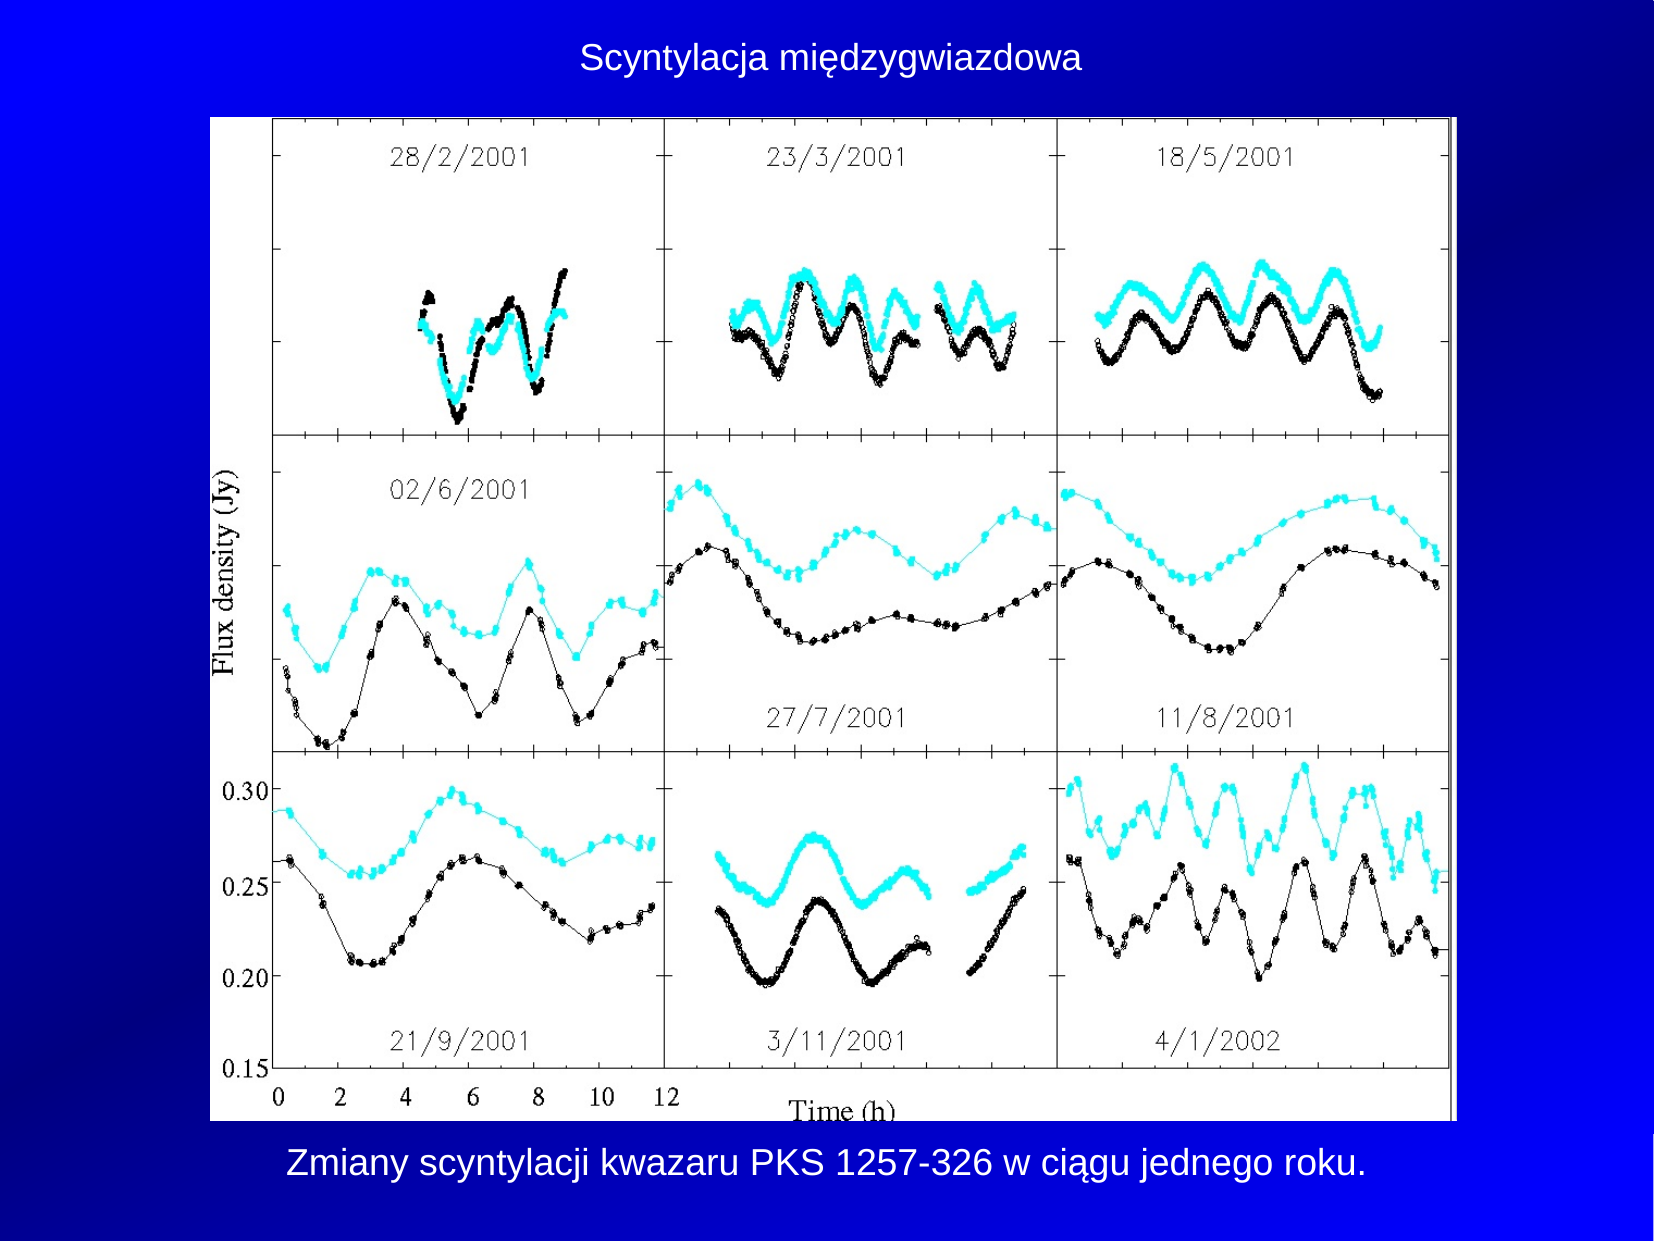

Scyntylacja międzygwiazdowa
Zmiany scyntylacji kwazaru PKS 1257-326 w ciągu jednego roku.